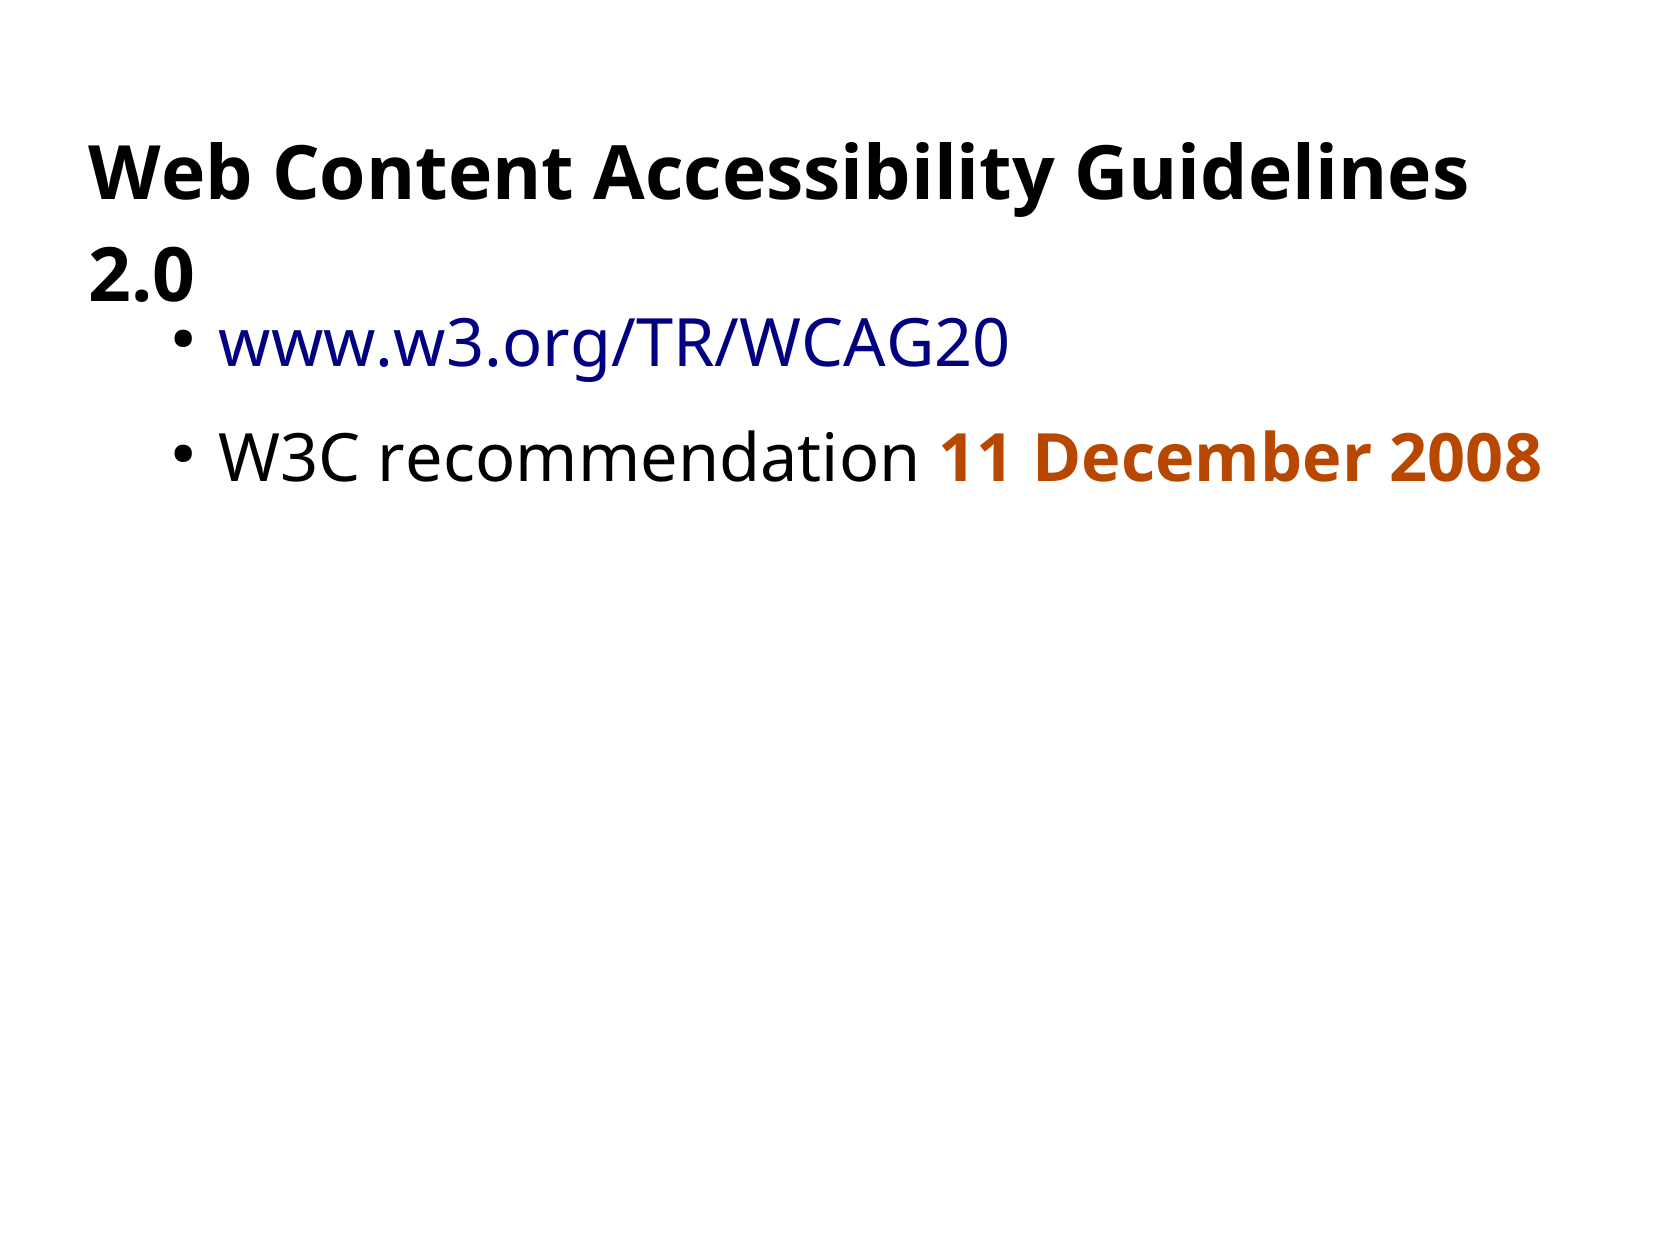

# Web Content Accessibility Guidelines 2.0
www.w3.org/TR/WCAG20
W3C recommendation 11 December 2008